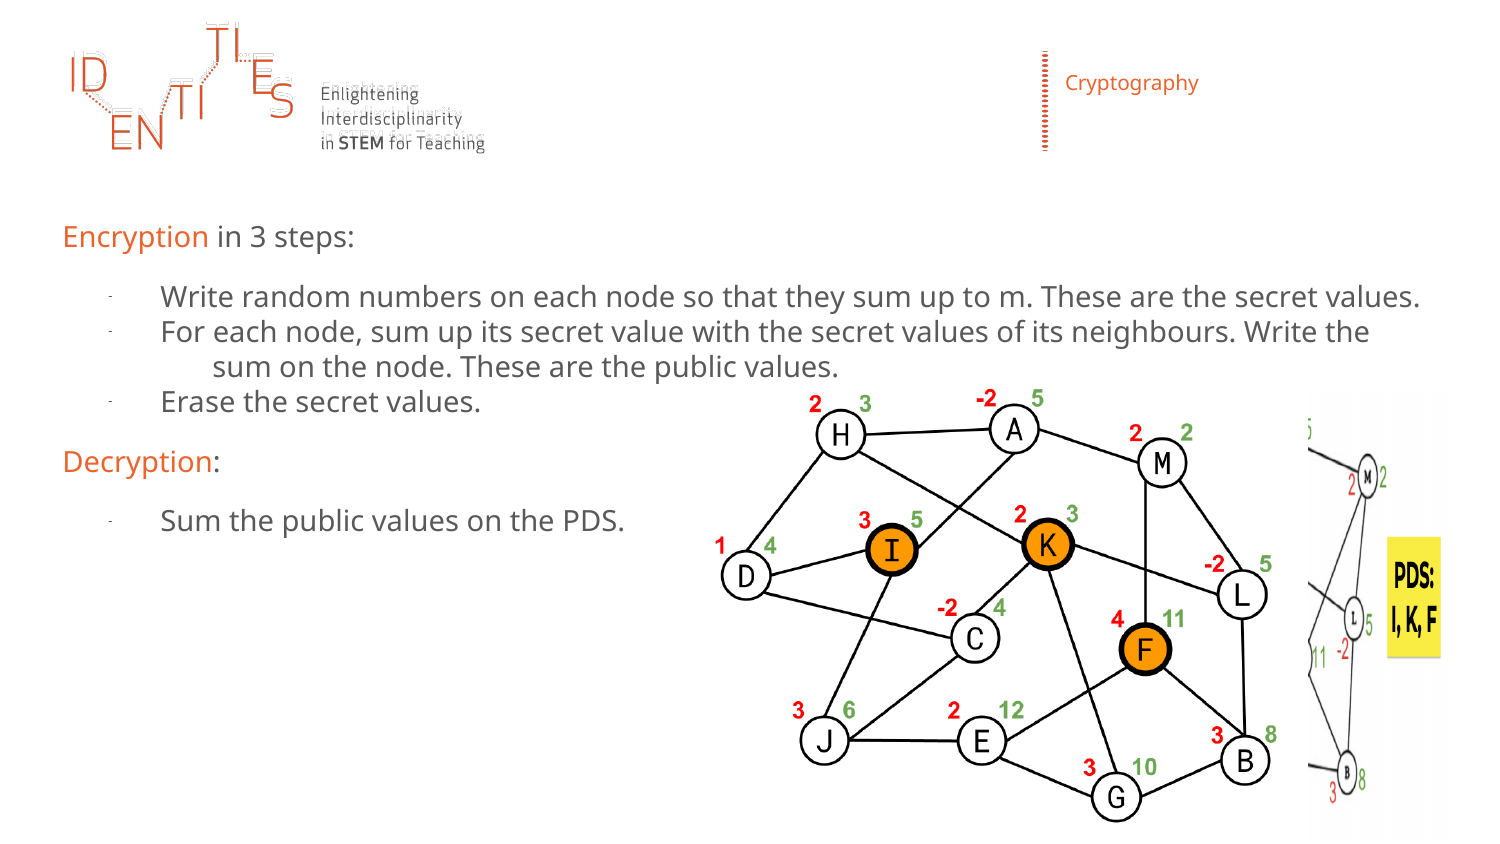

Cryptography
Encryption in 3 steps:
Write random numbers on each node so that they sum up to m. These are the secret values.
For each node, sum up its secret value with the secret values of its neighbours. Write the sum on the node. These are the public values.
Erase the secret values.
Decryption:
Sum the public values on the PDS.